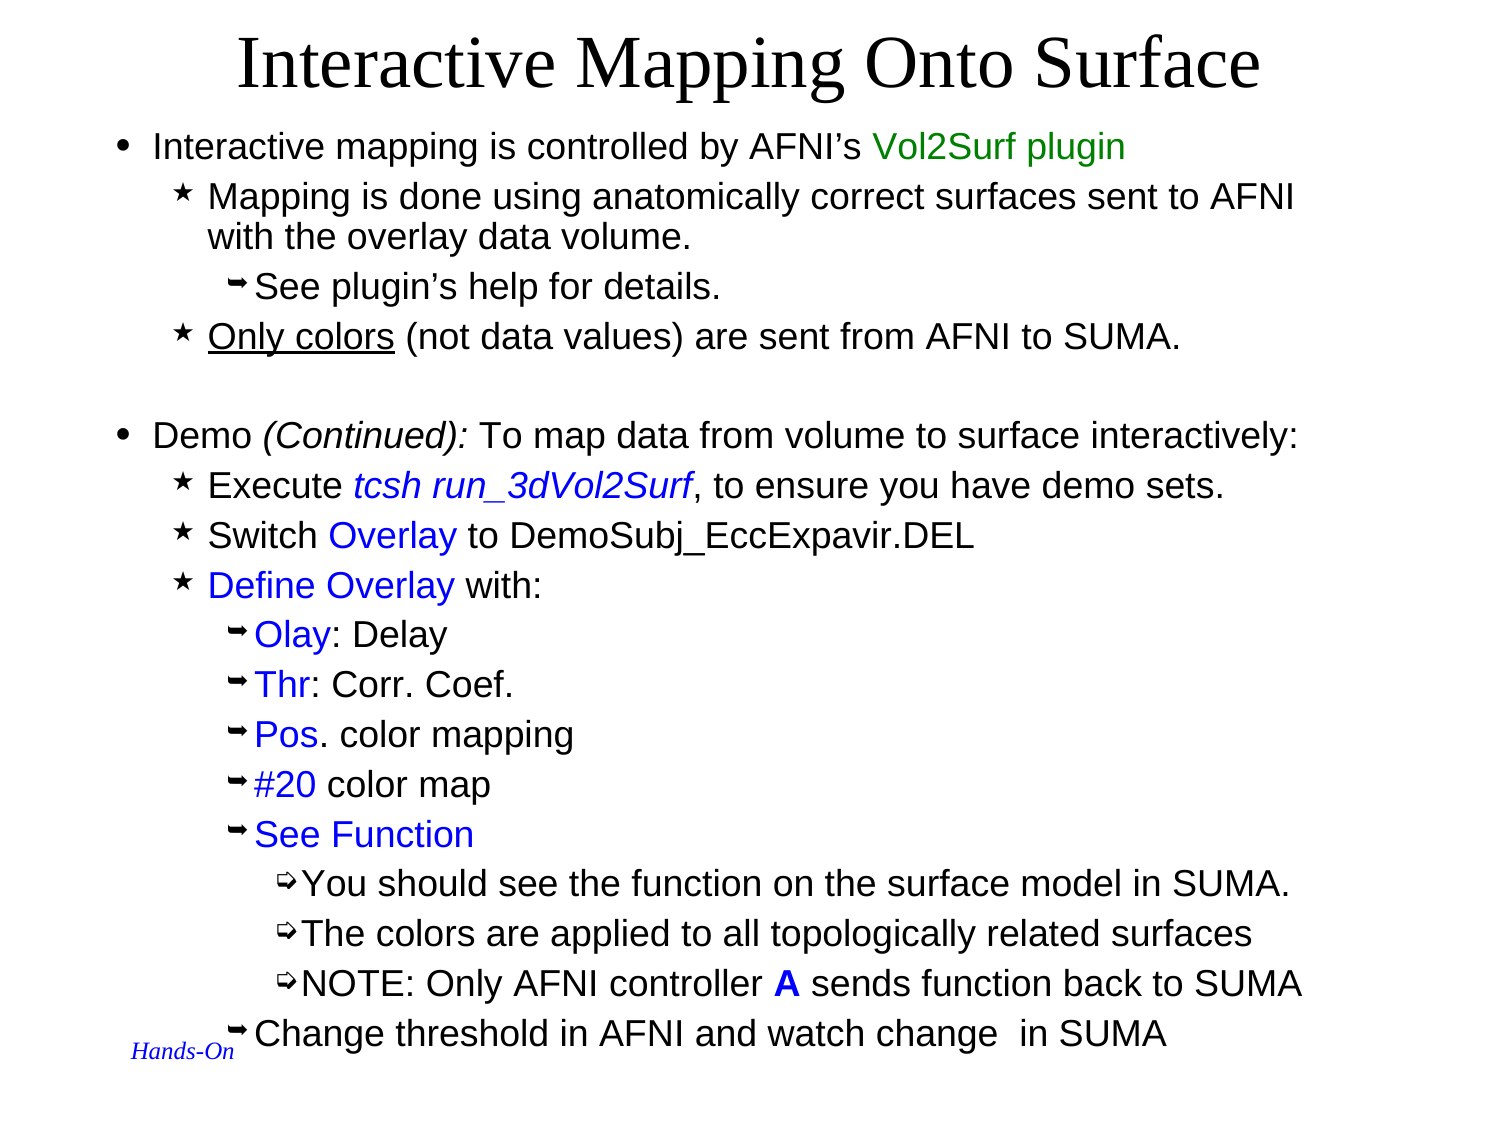

# Interactive Mapping Onto Surface
Interactive mapping is controlled by AFNI’s Vol2Surf plugin
Mapping is done using anatomically correct surfaces sent to AFNI with the overlay data volume.
See plugin’s help for details.
Only colors (not data values) are sent from AFNI to SUMA.
Demo (Continued): To map data from volume to surface interactively:
Execute tcsh run_3dVol2Surf, to ensure you have demo sets.
Switch Overlay to DemoSubj_EccExpavir.DEL
Define Overlay with:
Olay: Delay
Thr: Corr. Coef.
Pos. color mapping
#20 color map
See Function
You should see the function on the surface model in SUMA.
The colors are applied to all topologically related surfaces
NOTE: Only AFNI controller A sends function back to SUMA
Change threshold in AFNI and watch change in SUMA
Hands-On